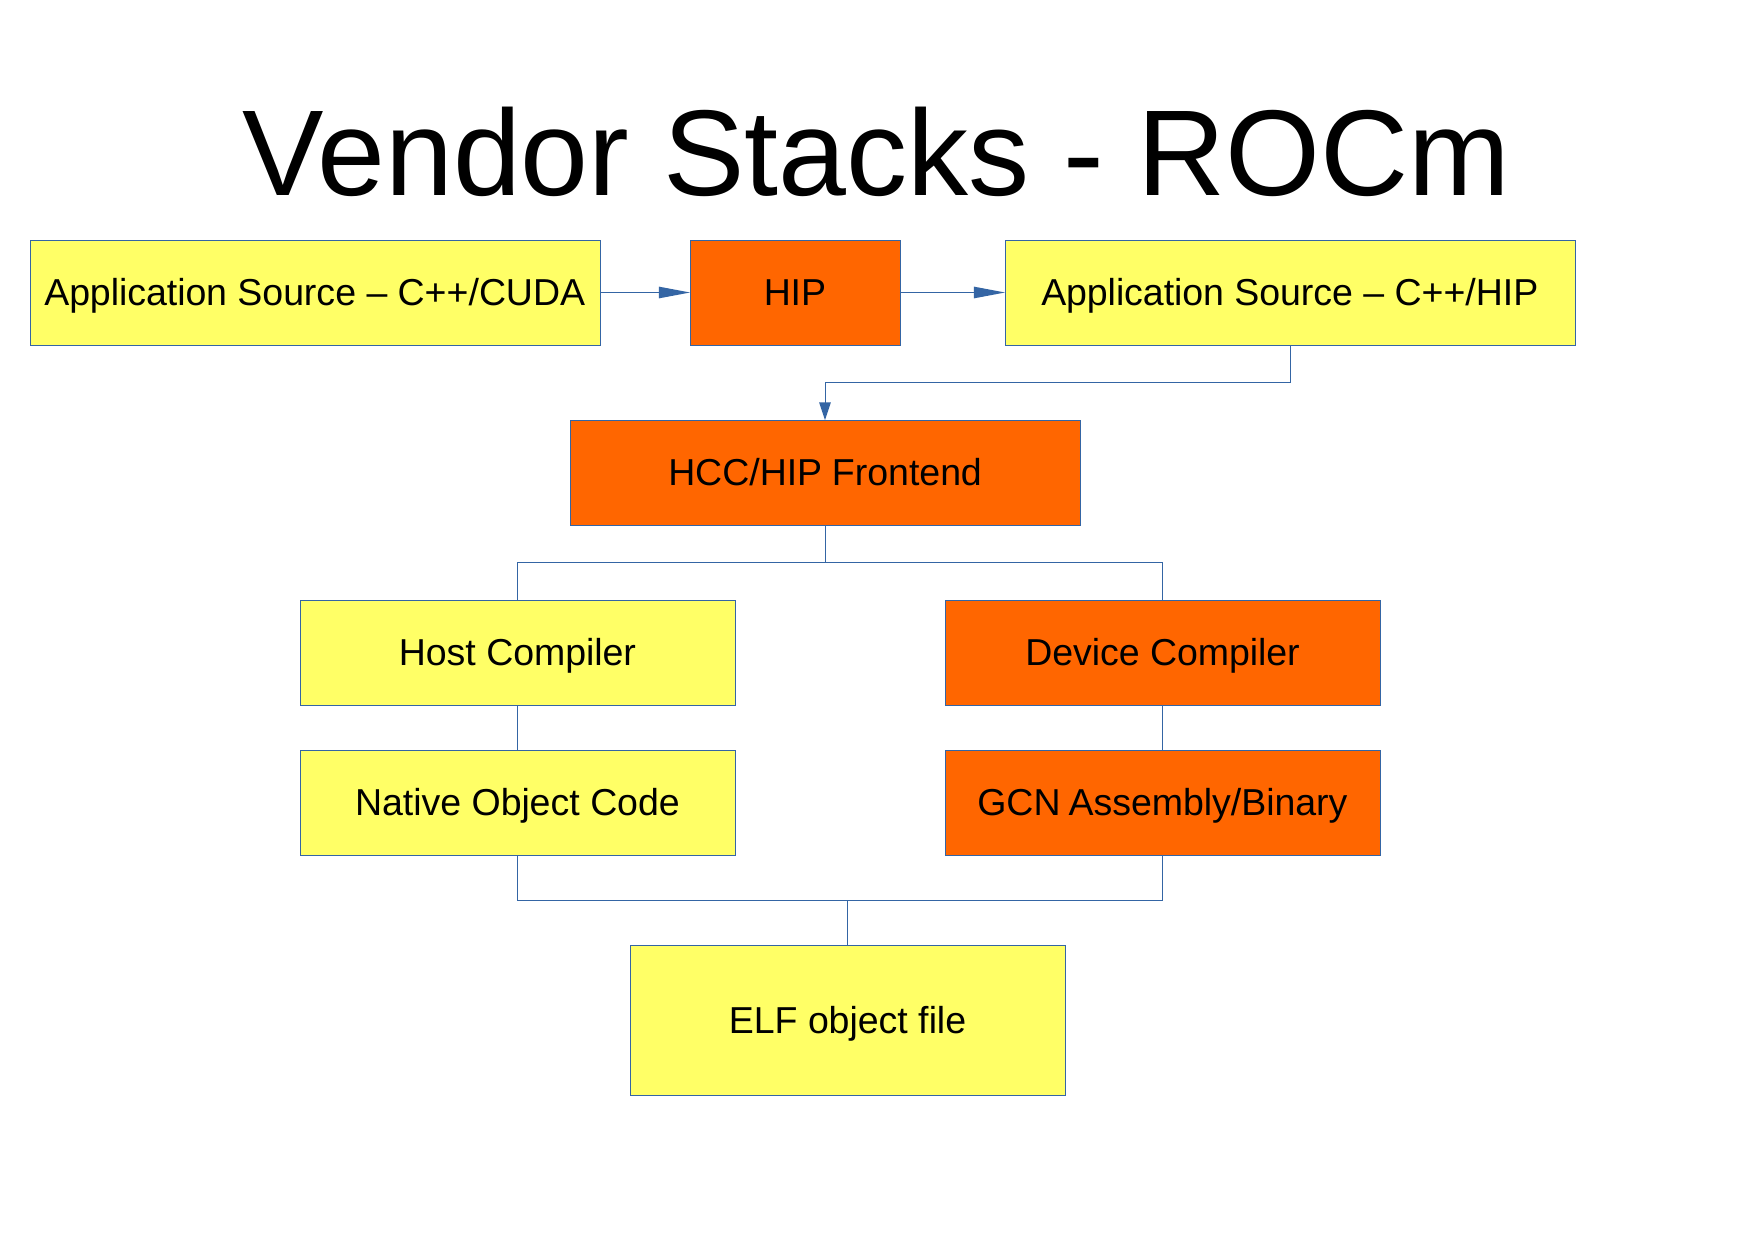

# Vendor Stacks - ROCm
Application Source – C++/CUDA
HIP
Application Source – C++/HIP
HCC/HIP Frontend
Host Compiler
Device Compiler
Native Object Code
GCN Assembly/Binary
ELF object file